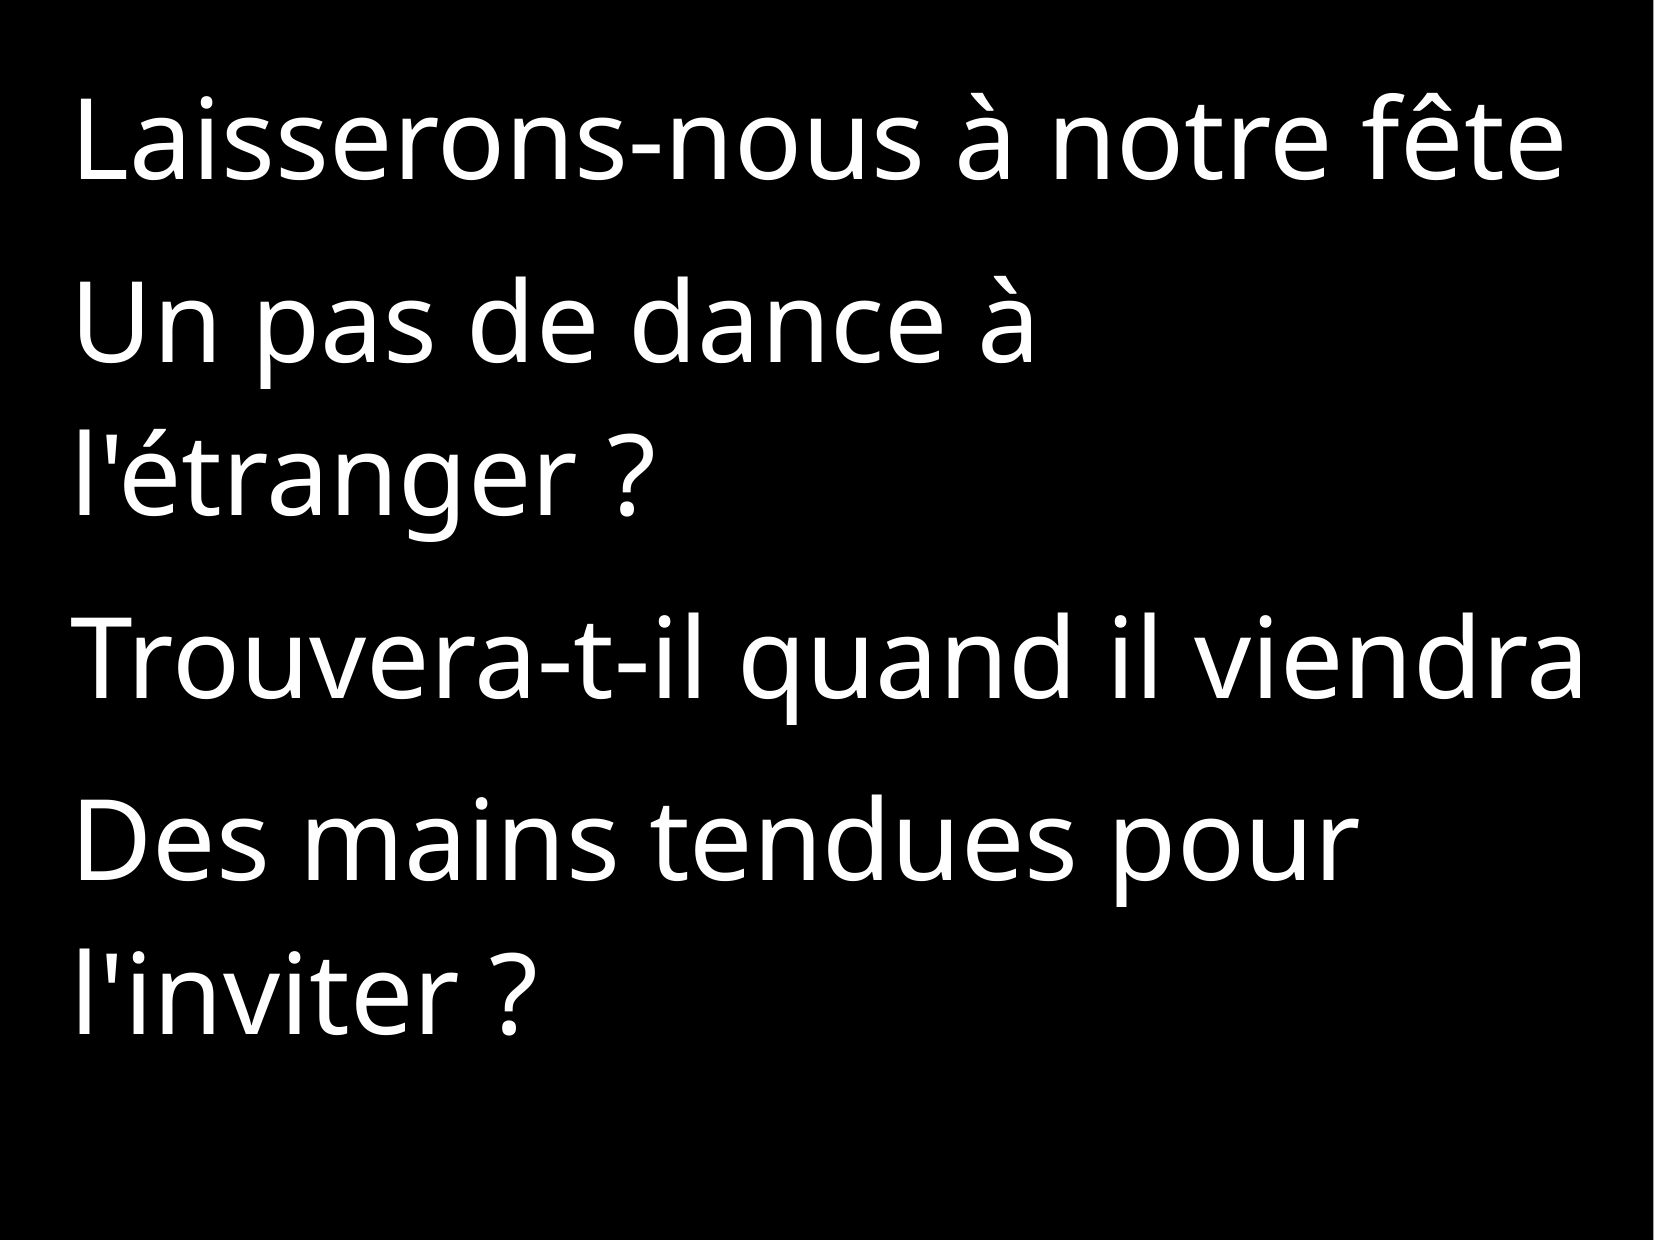

# Laisserons-nous à notre fête
Un pas de dance à l'étranger ?
Trouvera-t-il quand il viendra
Des mains tendues pour l'inviter ?